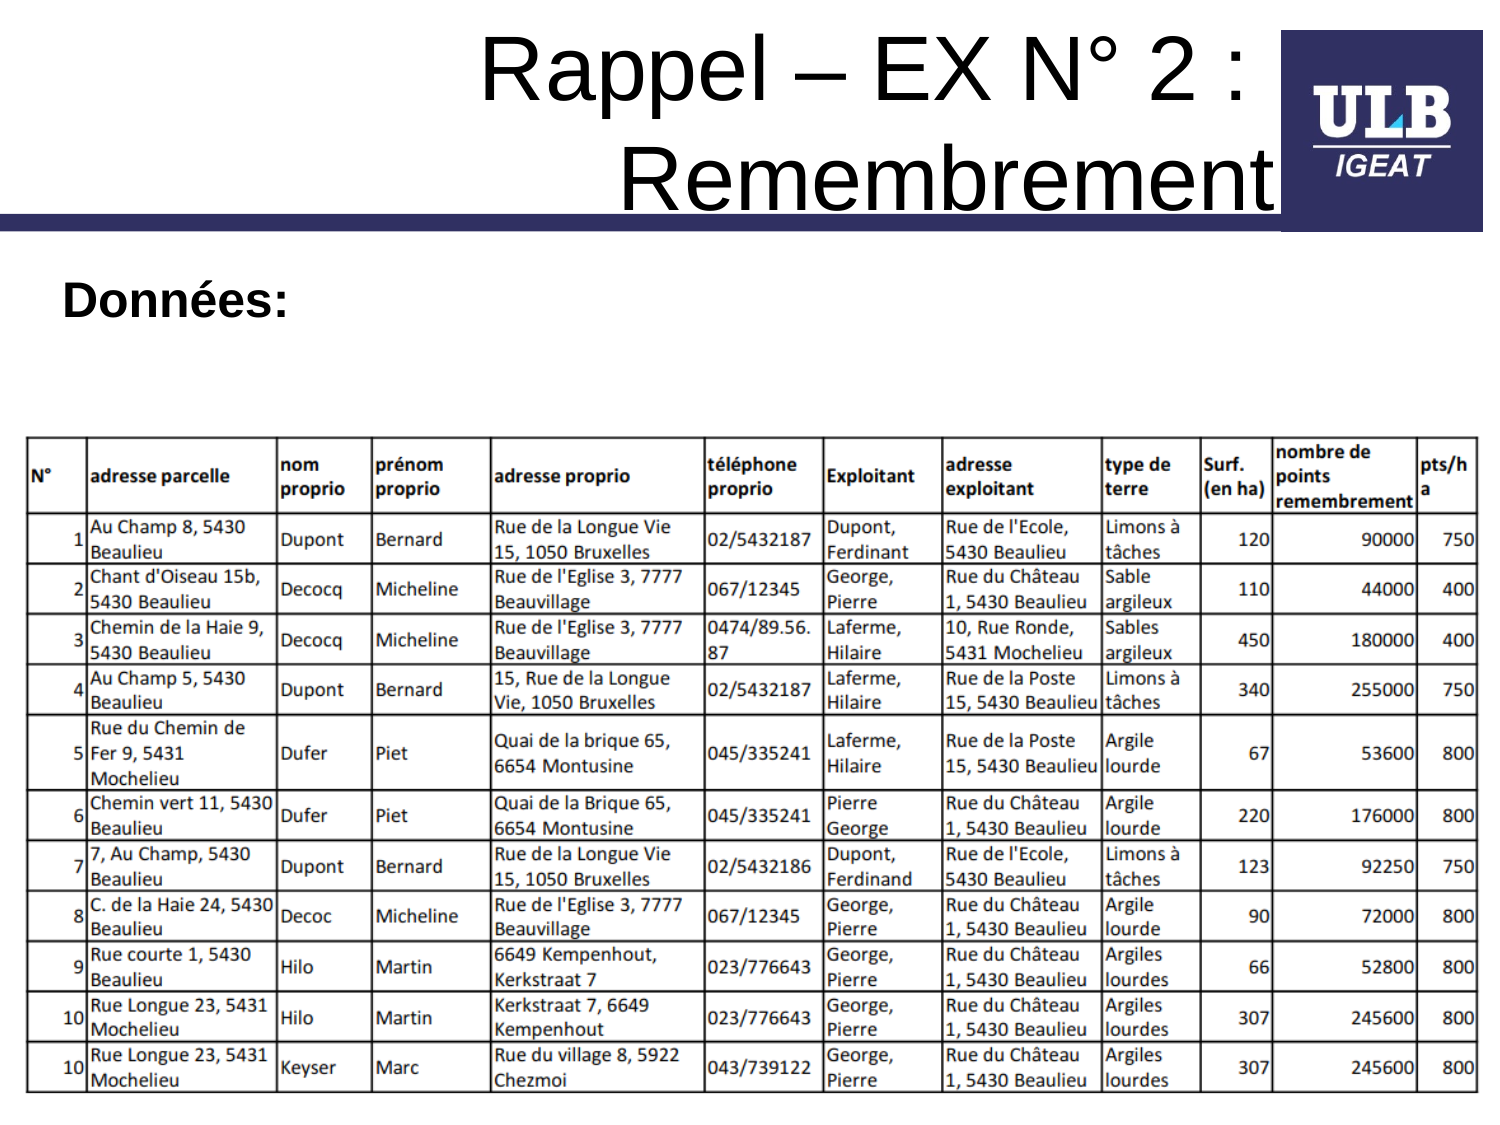

Rappel – EX N° 2 : Remembrement
Données: